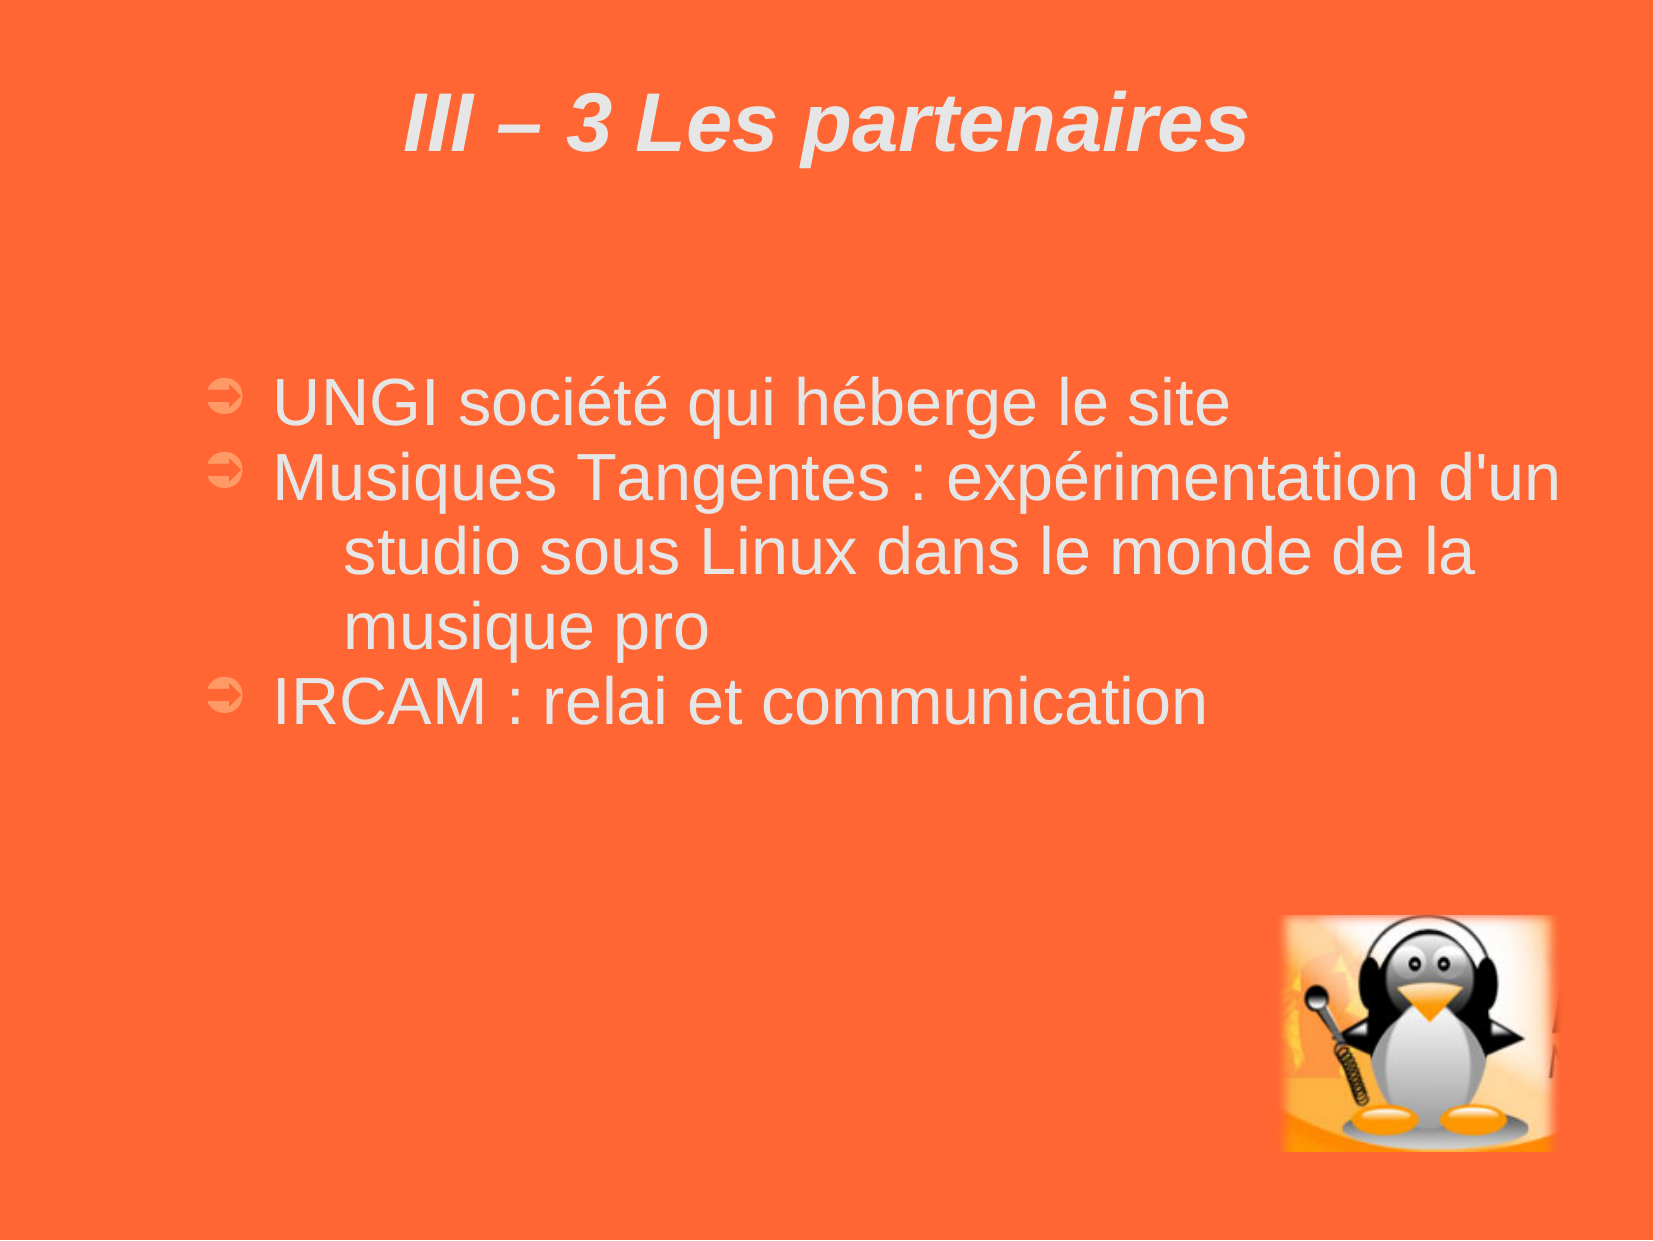

# III – 3 Les partenaires
UNGI société qui héberge le site
Musiques Tangentes : expérimentation d'un studio sous Linux dans le monde de la musique pro
IRCAM : relai et communication